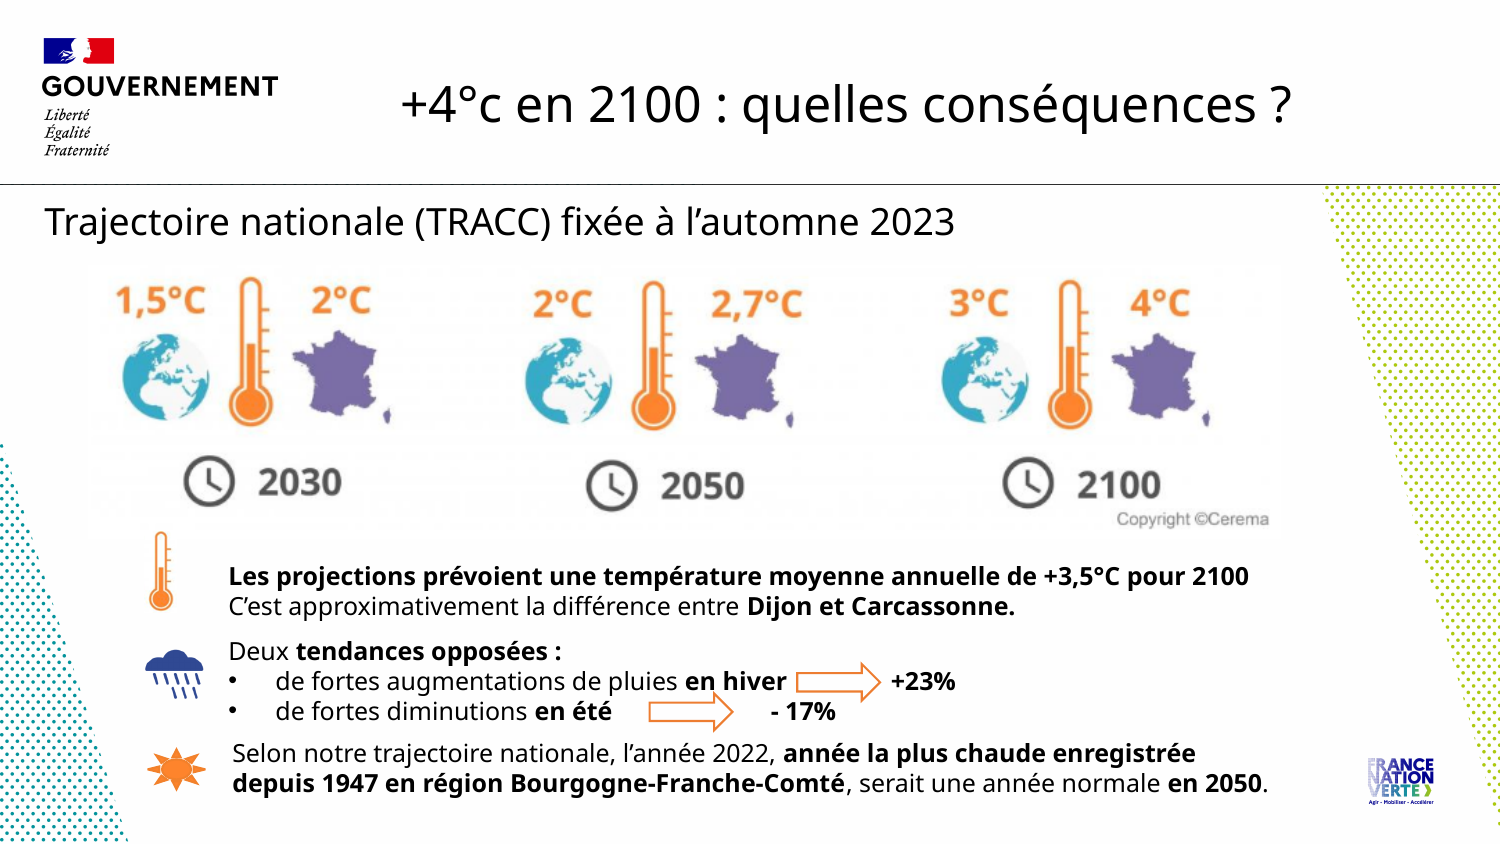

+4°c en 2100 : quelles conséquences ?
Trajectoire nationale (TRACC) fixée à l’automne 2023
Les projections prévoient une température moyenne annuelle de +3,5°C pour 2100
C’est approximativement la différence entre Dijon et Carcassonne.
Deux tendances opposées :
de fortes augmentations de pluies en hiver +23%
de fortes diminutions en été 	 - 17%
Selon notre trajectoire nationale, l’année 2022, année la plus chaude enregistrée depuis 1947 en région Bourgogne-Franche-Comté, serait une année normale en 2050.